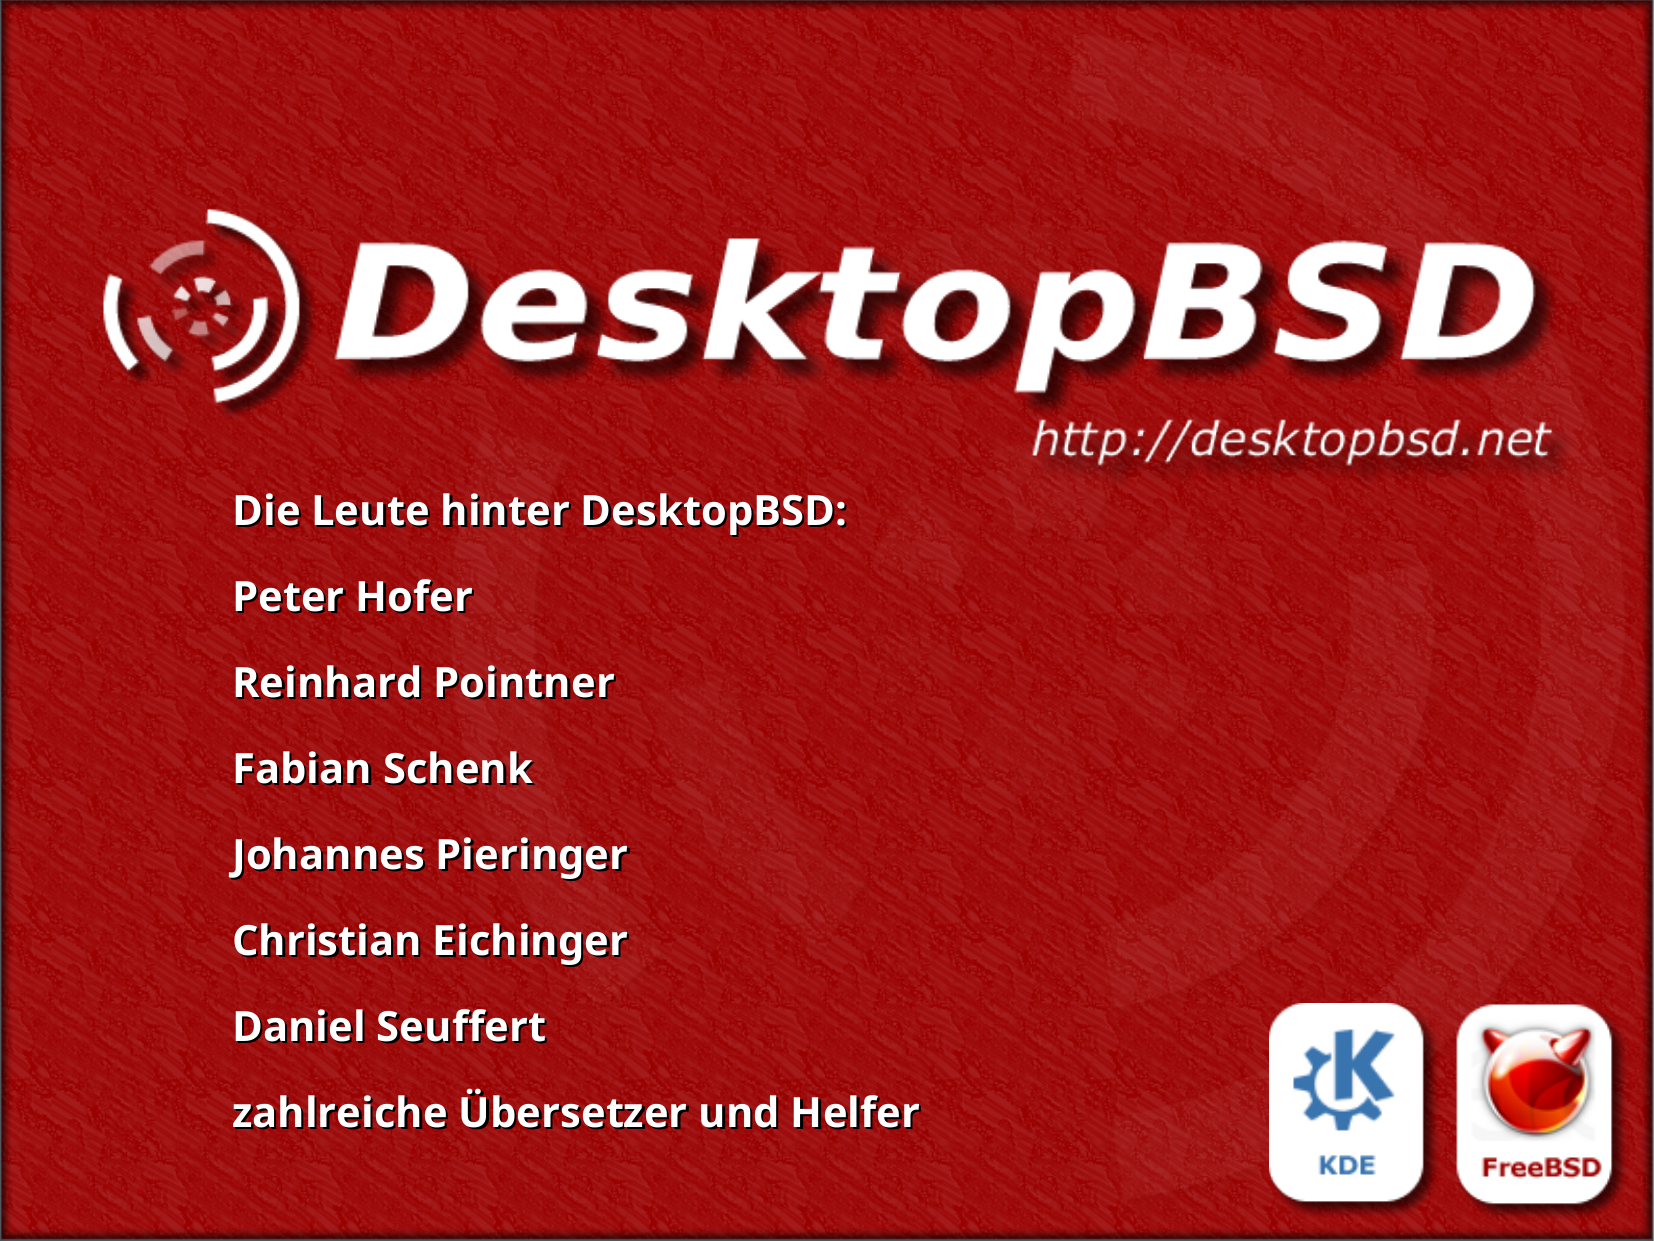

Die Leute hinter DesktopBSD:
 Peter Hofer
 Reinhard Pointner
 Fabian Schenk
 Johannes Pieringer
 Christian Eichinger
 Daniel Seuffert
 zahlreiche Übersetzer und Helfer
Desktop BSD, Schenk, Pointner
1